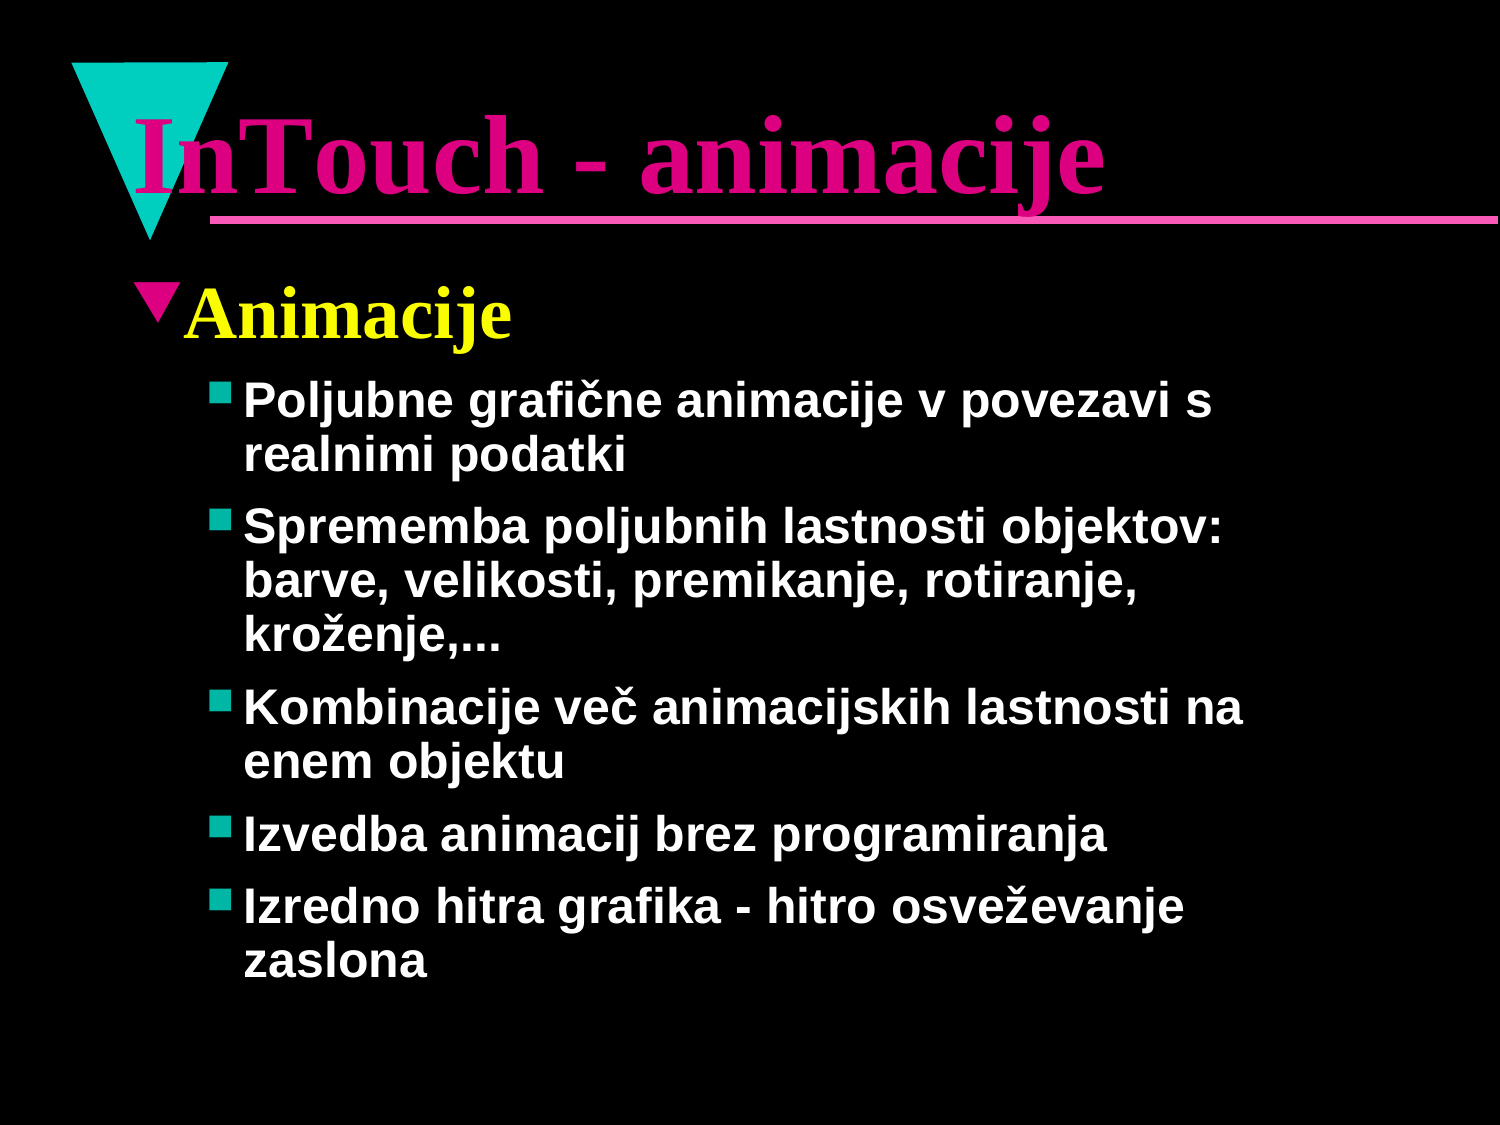

# InTouch - animacije
Animacije
Poljubne grafične animacije v povezavi s realnimi podatki
Sprememba poljubnih lastnosti objektov: barve, velikosti, premikanje, rotiranje, kroženje,...
Kombinacije več animacijskih lastnosti na enem objektu
Izvedba animacij brez programiranja
Izredno hitra grafika - hitro osveževanje zaslona
23